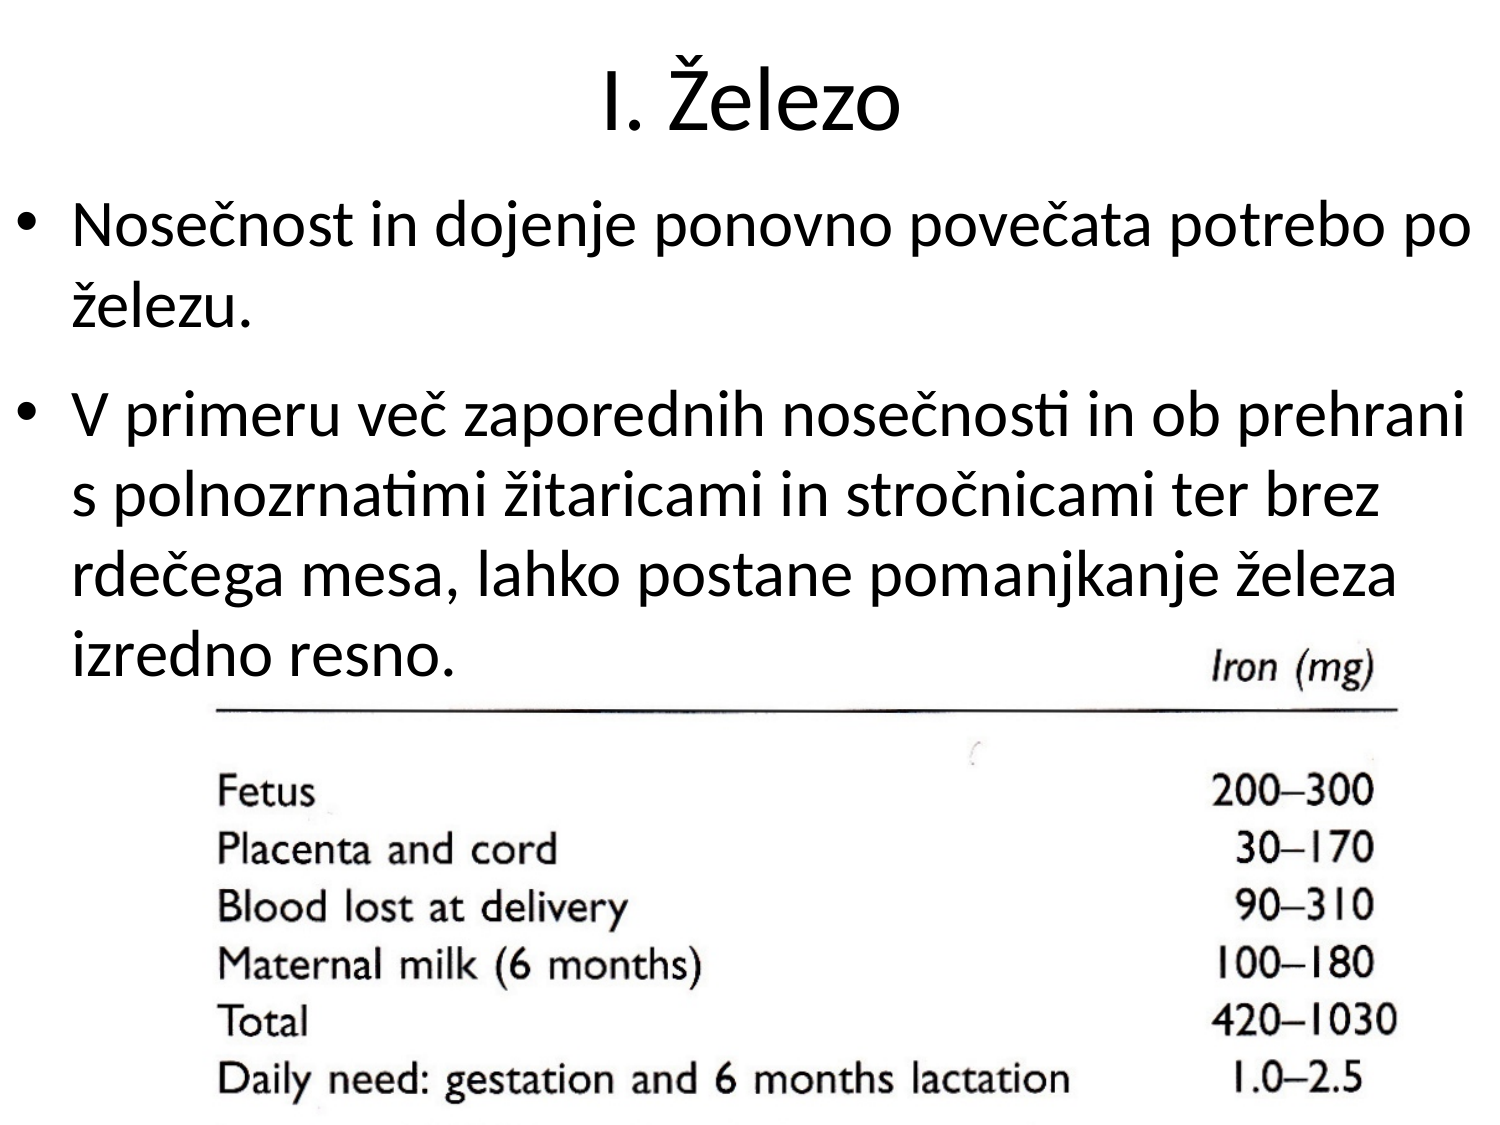

# I. Železo
Nosečnost in dojenje ponovno povečata potrebo po železu.
V primeru več zaporednih nosečnosti in ob prehrani s polnozrnatimi žitaricami in stročnicami ter brez rdečega mesa, lahko postane pomanjkanje železa izredno resno.